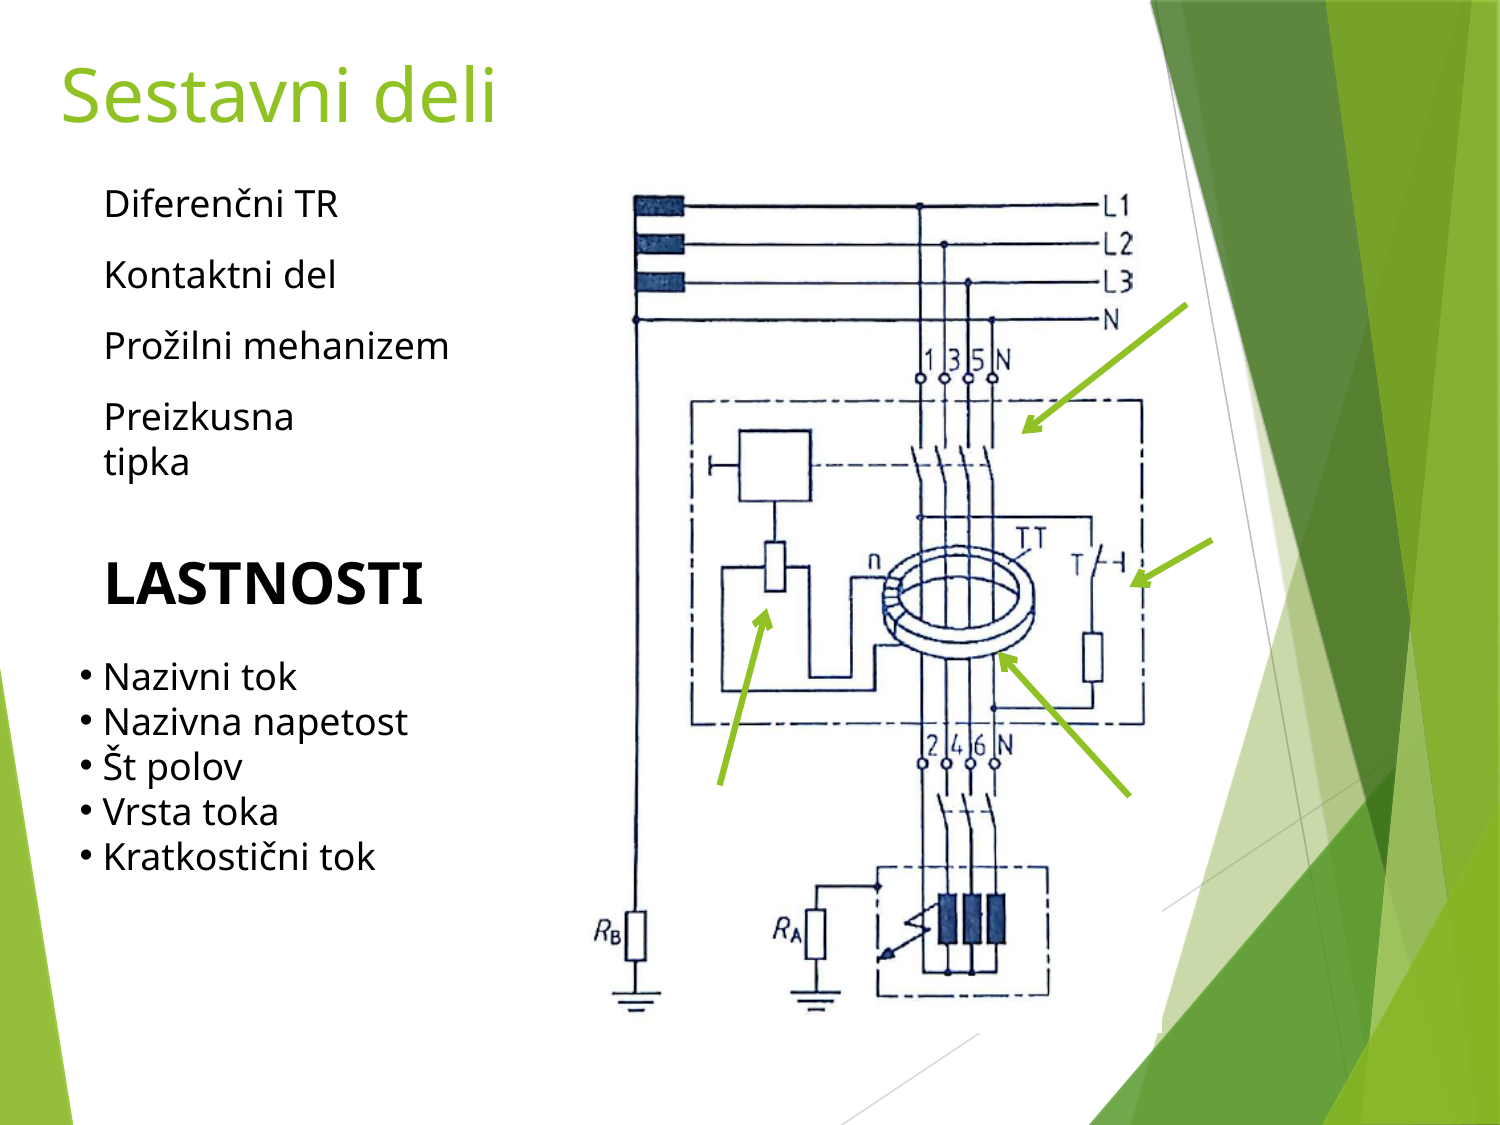

# Sestavni deli
Diferenčni TR
Kontaktni del
Prožilni mehanizem
Preizkusna tipka
LASTNOSTI
 Nazivni tok
 Nazivna napetost
 Št polov
 Vrsta toka
 Kratkostični tok